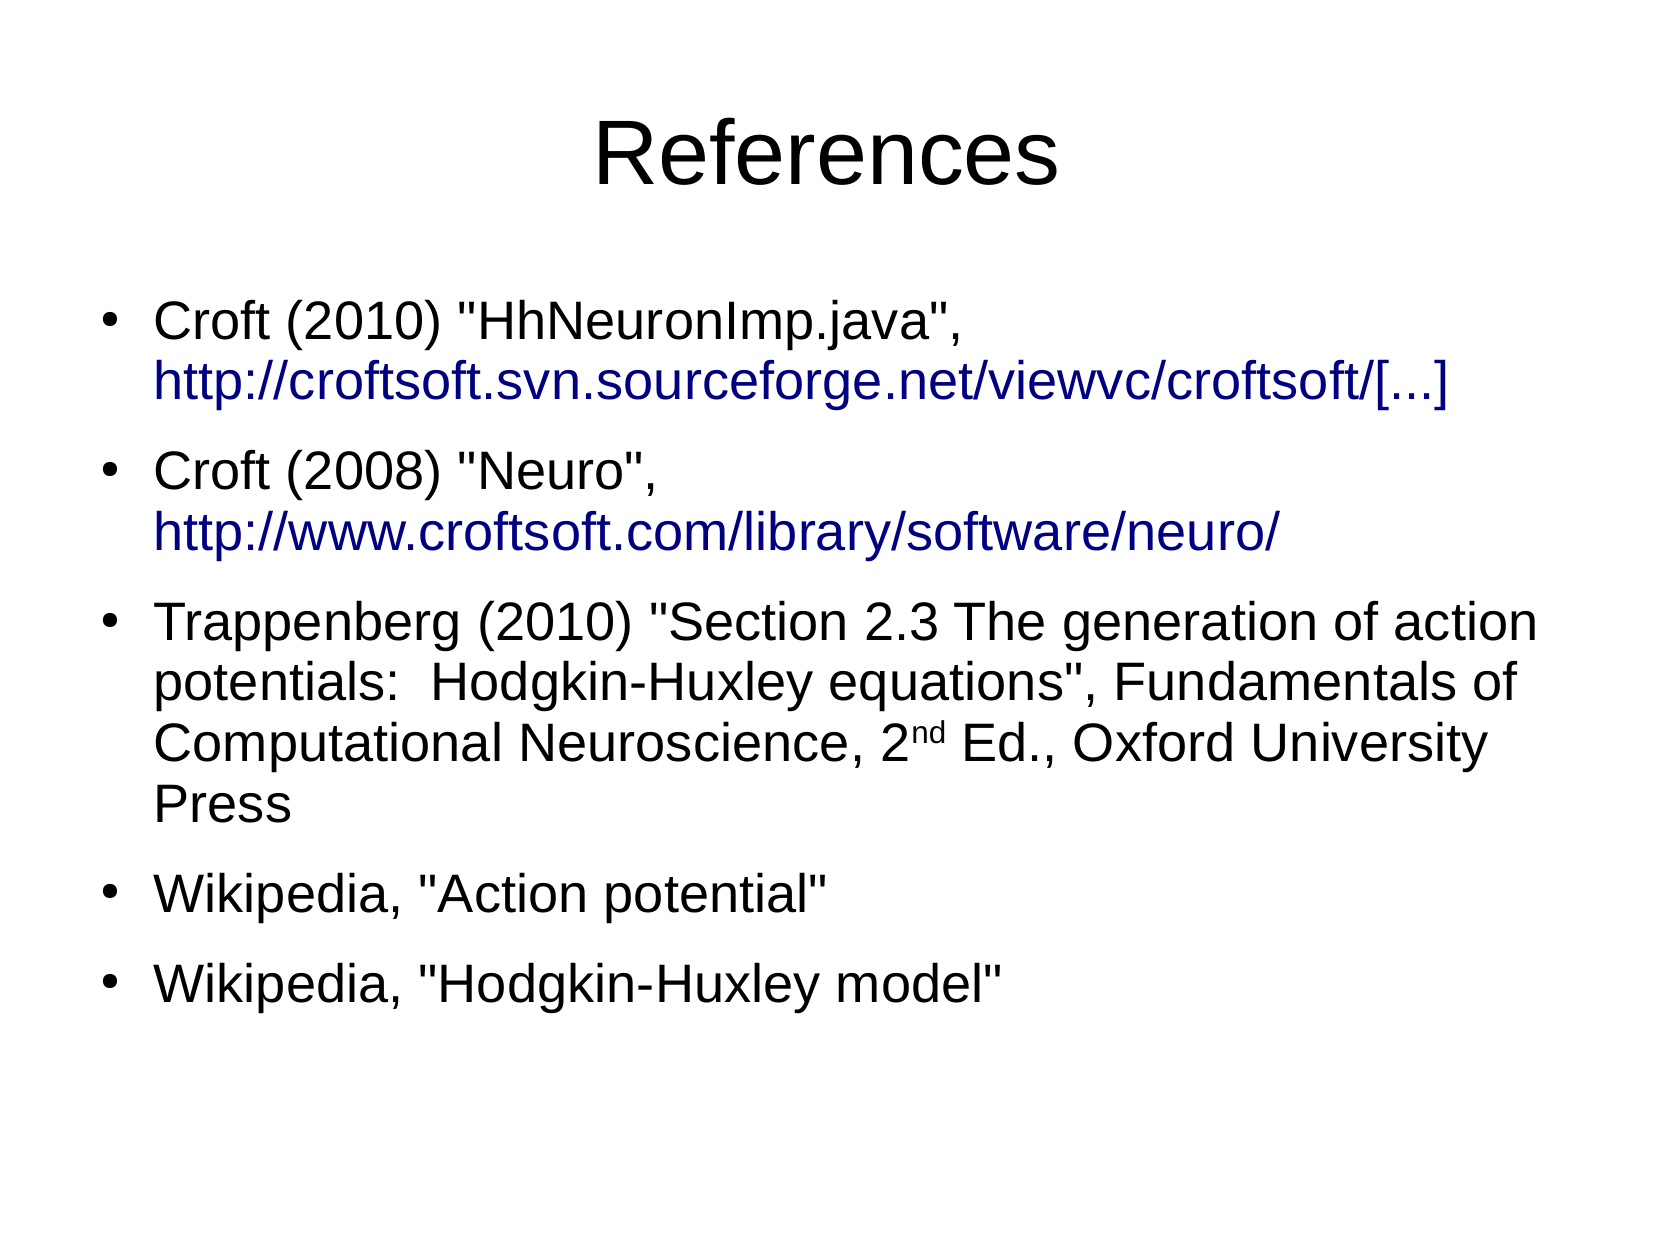

# References
Croft (2010) "HhNeuronImp.java",
http://croftsoft.svn.sourceforge.net/viewvc/croftsoft/[...]
Croft (2008) "Neuro",
http://www.croftsoft.com/library/software/neuro/
Trappenberg (2010) "Section 2.3 The generation of action potentials: Hodgkin-Huxley equations", Fundamentals of Computational Neuroscience, 2nd Ed., Oxford University Press
Wikipedia, "Action potential"
Wikipedia, "Hodgkin-Huxley model"